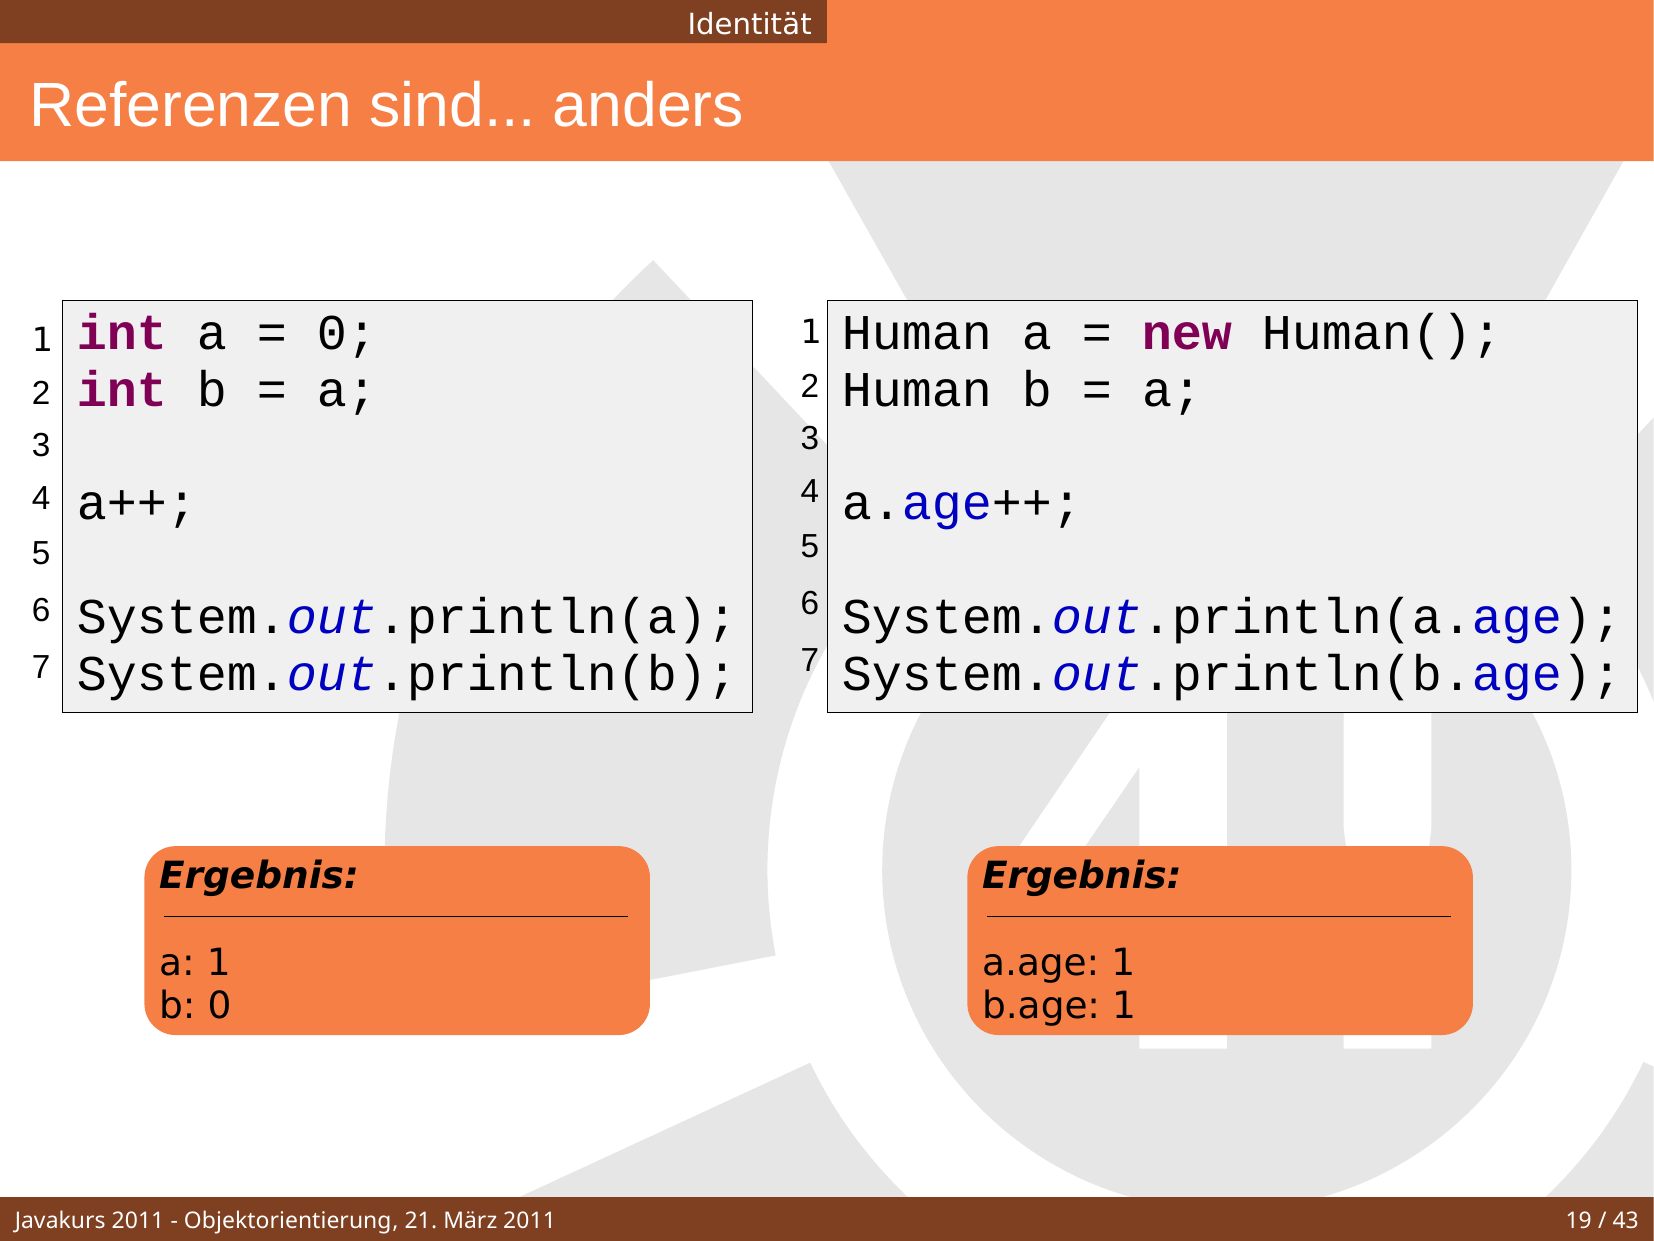

Identität
# Referenzen sind... anders
int a = 0;
int b = a;
a++;
System.out.println(a);
System.out.println(b);
Human a = new Human();
Human b = a;
a.age++;
System.out.println(a.age);
System.out.println(b.age);
| 1 |
| --- |
| 2 |
| 3 |
| 4 |
| 5 |
| 6 |
| 7 |
| 1 |
| --- |
| 2 |
| 3 |
| 4 |
| 5 |
| 6 |
| 7 |
Ergebnis:
a: 1
b: 0
Ergebnis:
a.age: 1
b.age: 1